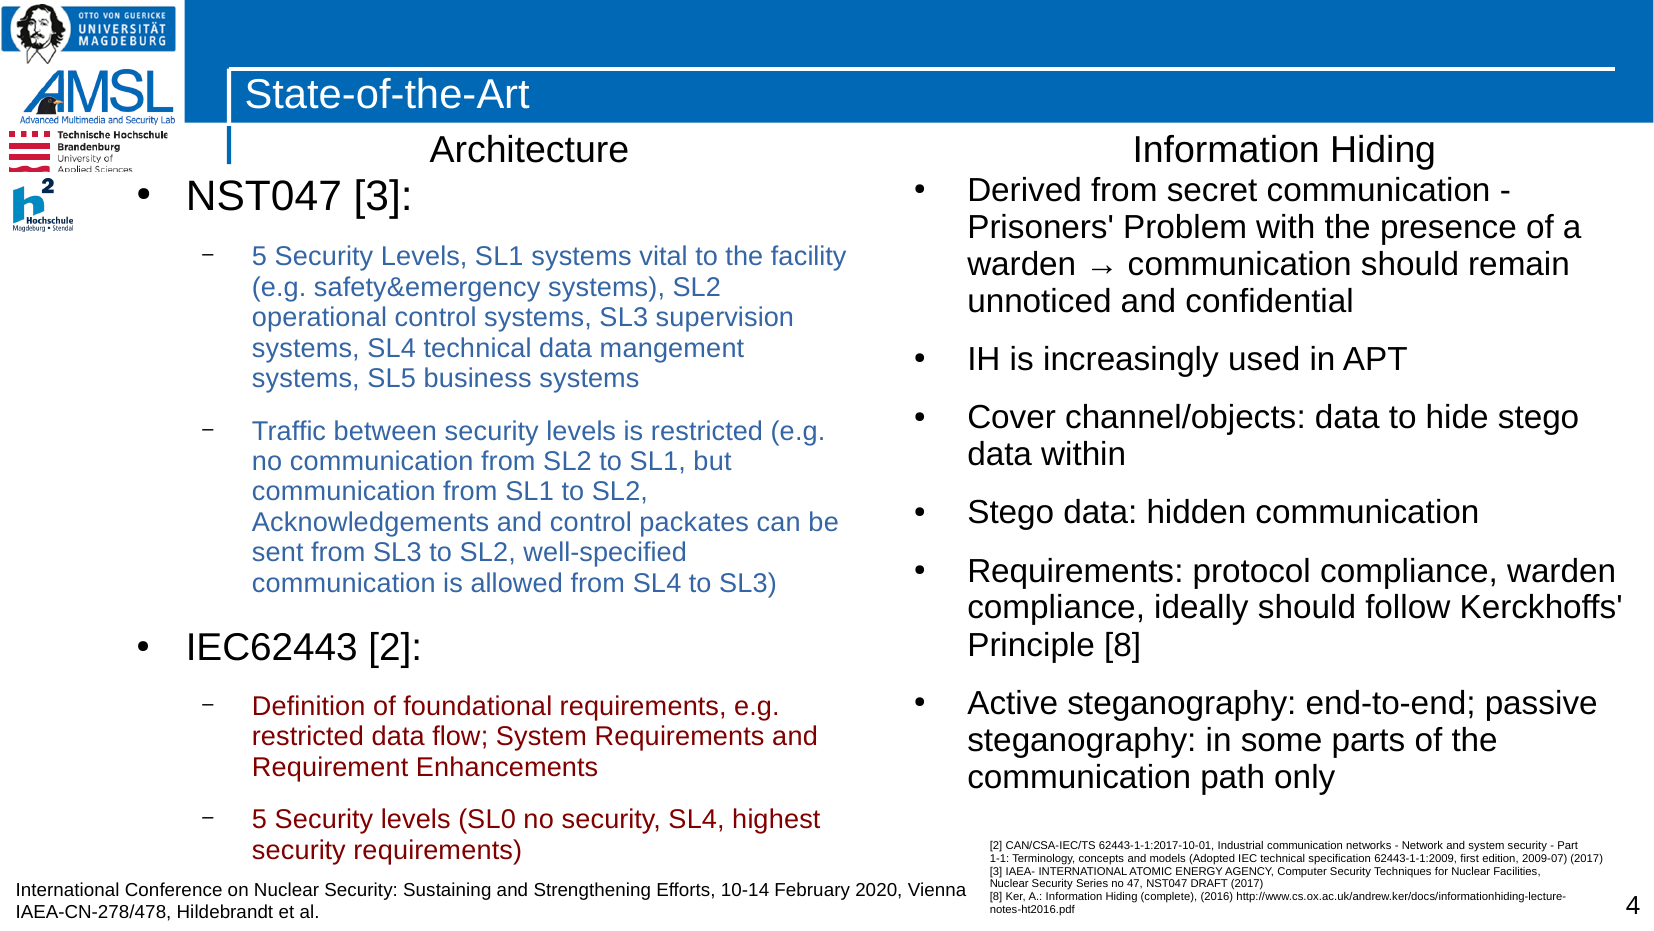

# State-of-the-Art
Architecture
Information Hiding
NST047 [3]:
5 Security Levels, SL1 systems vital to the facility (e.g. safety&emergency systems), SL2 operational control systems, SL3 supervision systems, SL4 technical data mangement systems, SL5 business systems
Traffic between security levels is restricted (e.g. no communication from SL2 to SL1, but communication from SL1 to SL2, Acknowledgements and control packates can be sent from SL3 to SL2, well-specified communication is allowed from SL4 to SL3)
IEC62443 [2]:
Definition of foundational requirements, e.g. restricted data flow; System Requirements and Requirement Enhancements
5 Security levels (SL0 no security, SL4, highest security requirements)
Derived from secret communication - Prisoners' Problem with the presence of a warden → communication should remain unnoticed and confidential
IH is increasingly used in APT
Cover channel/objects: data to hide stego data within
Stego data: hidden communication
Requirements: protocol compliance, warden compliance, ideally should follow Kerckhoffs' Principle [8]
Active steganography: end-to-end; passive steganography: in some parts of the communication path only
[2] CAN/CSA-IEC/TS 62443-1-1:2017-10-01, Industrial communication networks - Network and system security - Part
1-1: Terminology, concepts and models (Adopted IEC technical specification 62443-1-1:2009, first edition, 2009-07) (2017)
[3] IAEA- INTERNATIONAL ATOMIC ENERGY AGENCY, Computer Security Techniques for Nuclear Facilities,
Nuclear Security Series no 47, NST047 DRAFT (2017)
[8] Ker, A.: Information Hiding (complete), (2016) http://www.cs.ox.ac.uk/andrew.ker/docs/informationhiding-lecture-
notes-ht2016.pdf